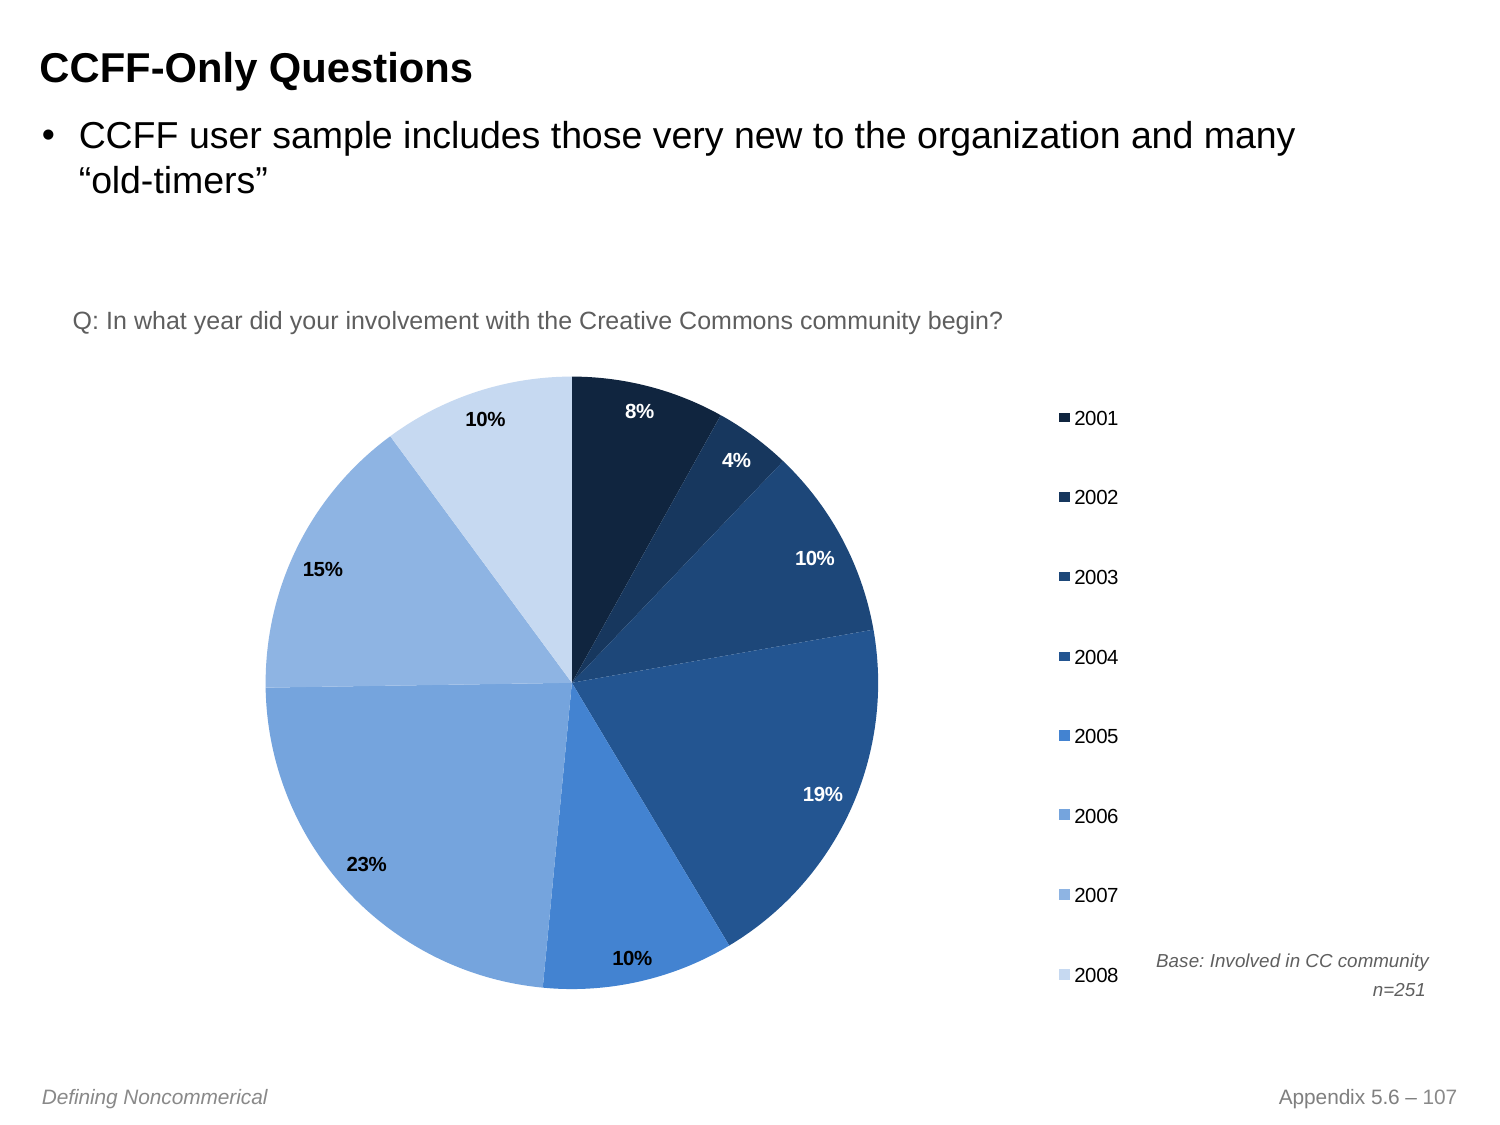

CCFF-Only Questions
CCFF user sample includes those very new to the organization and many “old-timers”
Q: In what year did your involvement with the Creative Commons community begin?
Base: Involved in CC community
n=251
Defining Noncommerical
Appendix 5.6 –